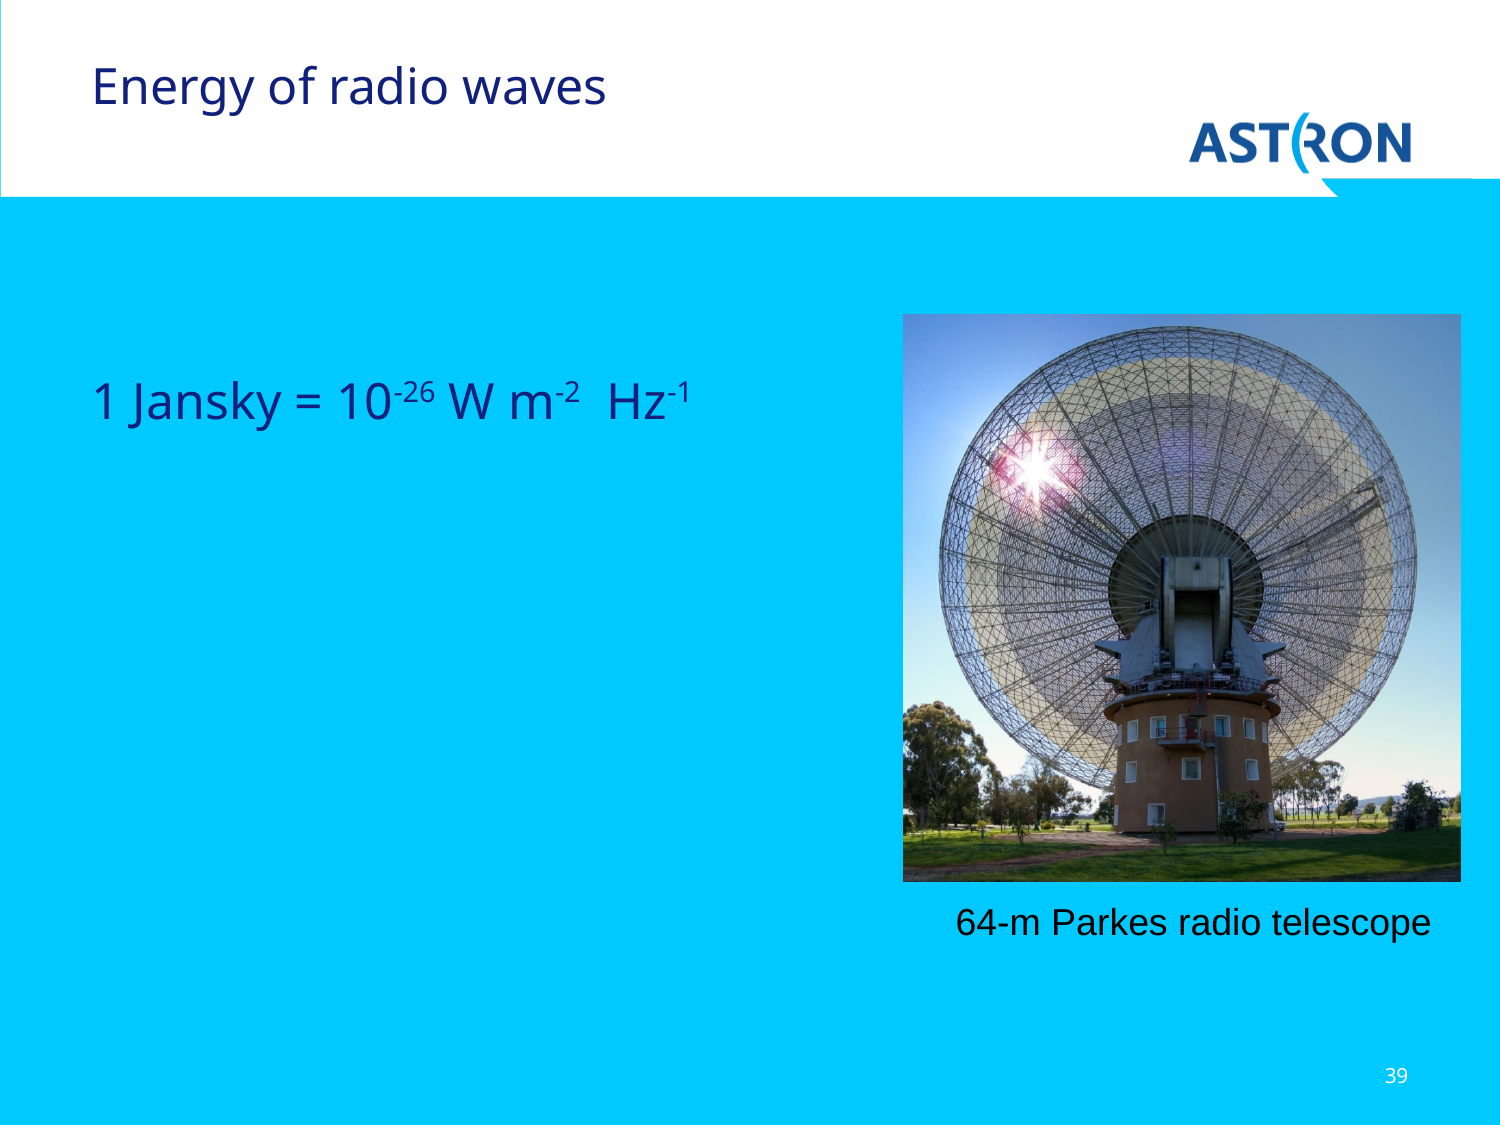

Energy of radio waves
1 Jansky = 10-26 W m-2 Hz-1
64-m Parkes radio telescope